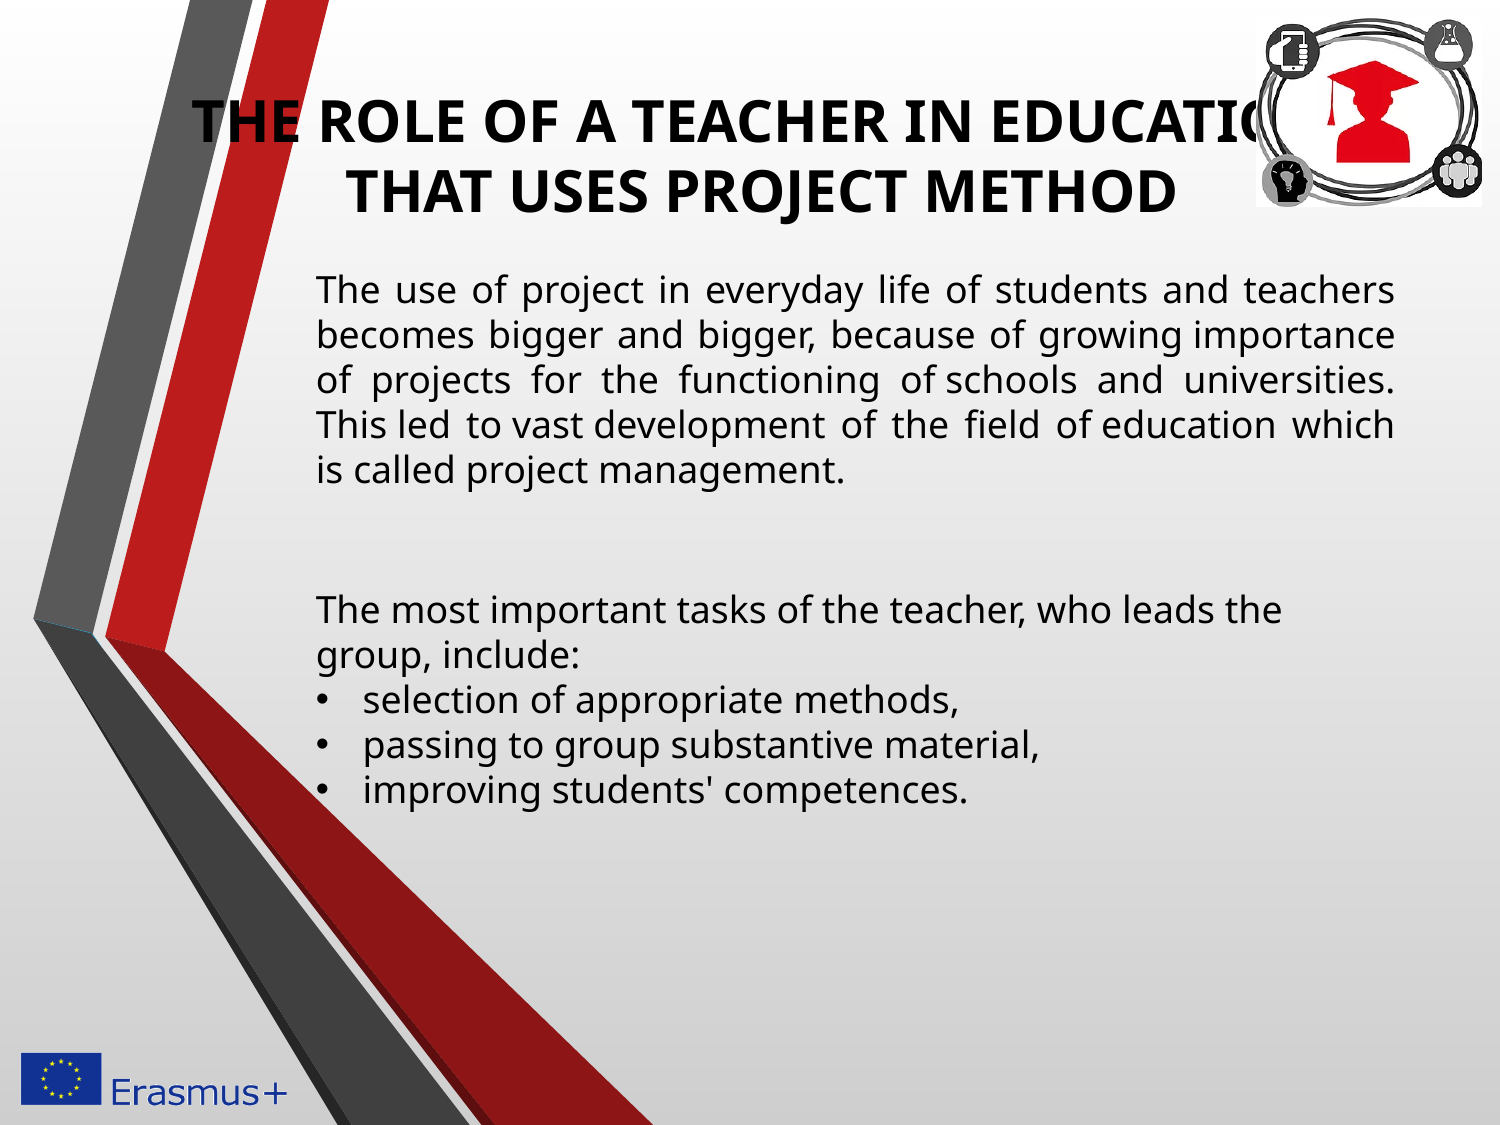

The role of a teacher in education
that uses project method
The use of project in everyday life of students and teachers becomes bigger and bigger, because of growing importance of projects for the functioning of schools and universities. This led to vast development of the field of education which is called project management.
The most important tasks of the teacher, who leads the group, include:
selection of appropriate methods,
passing to group substantive material,
improving students' competences.